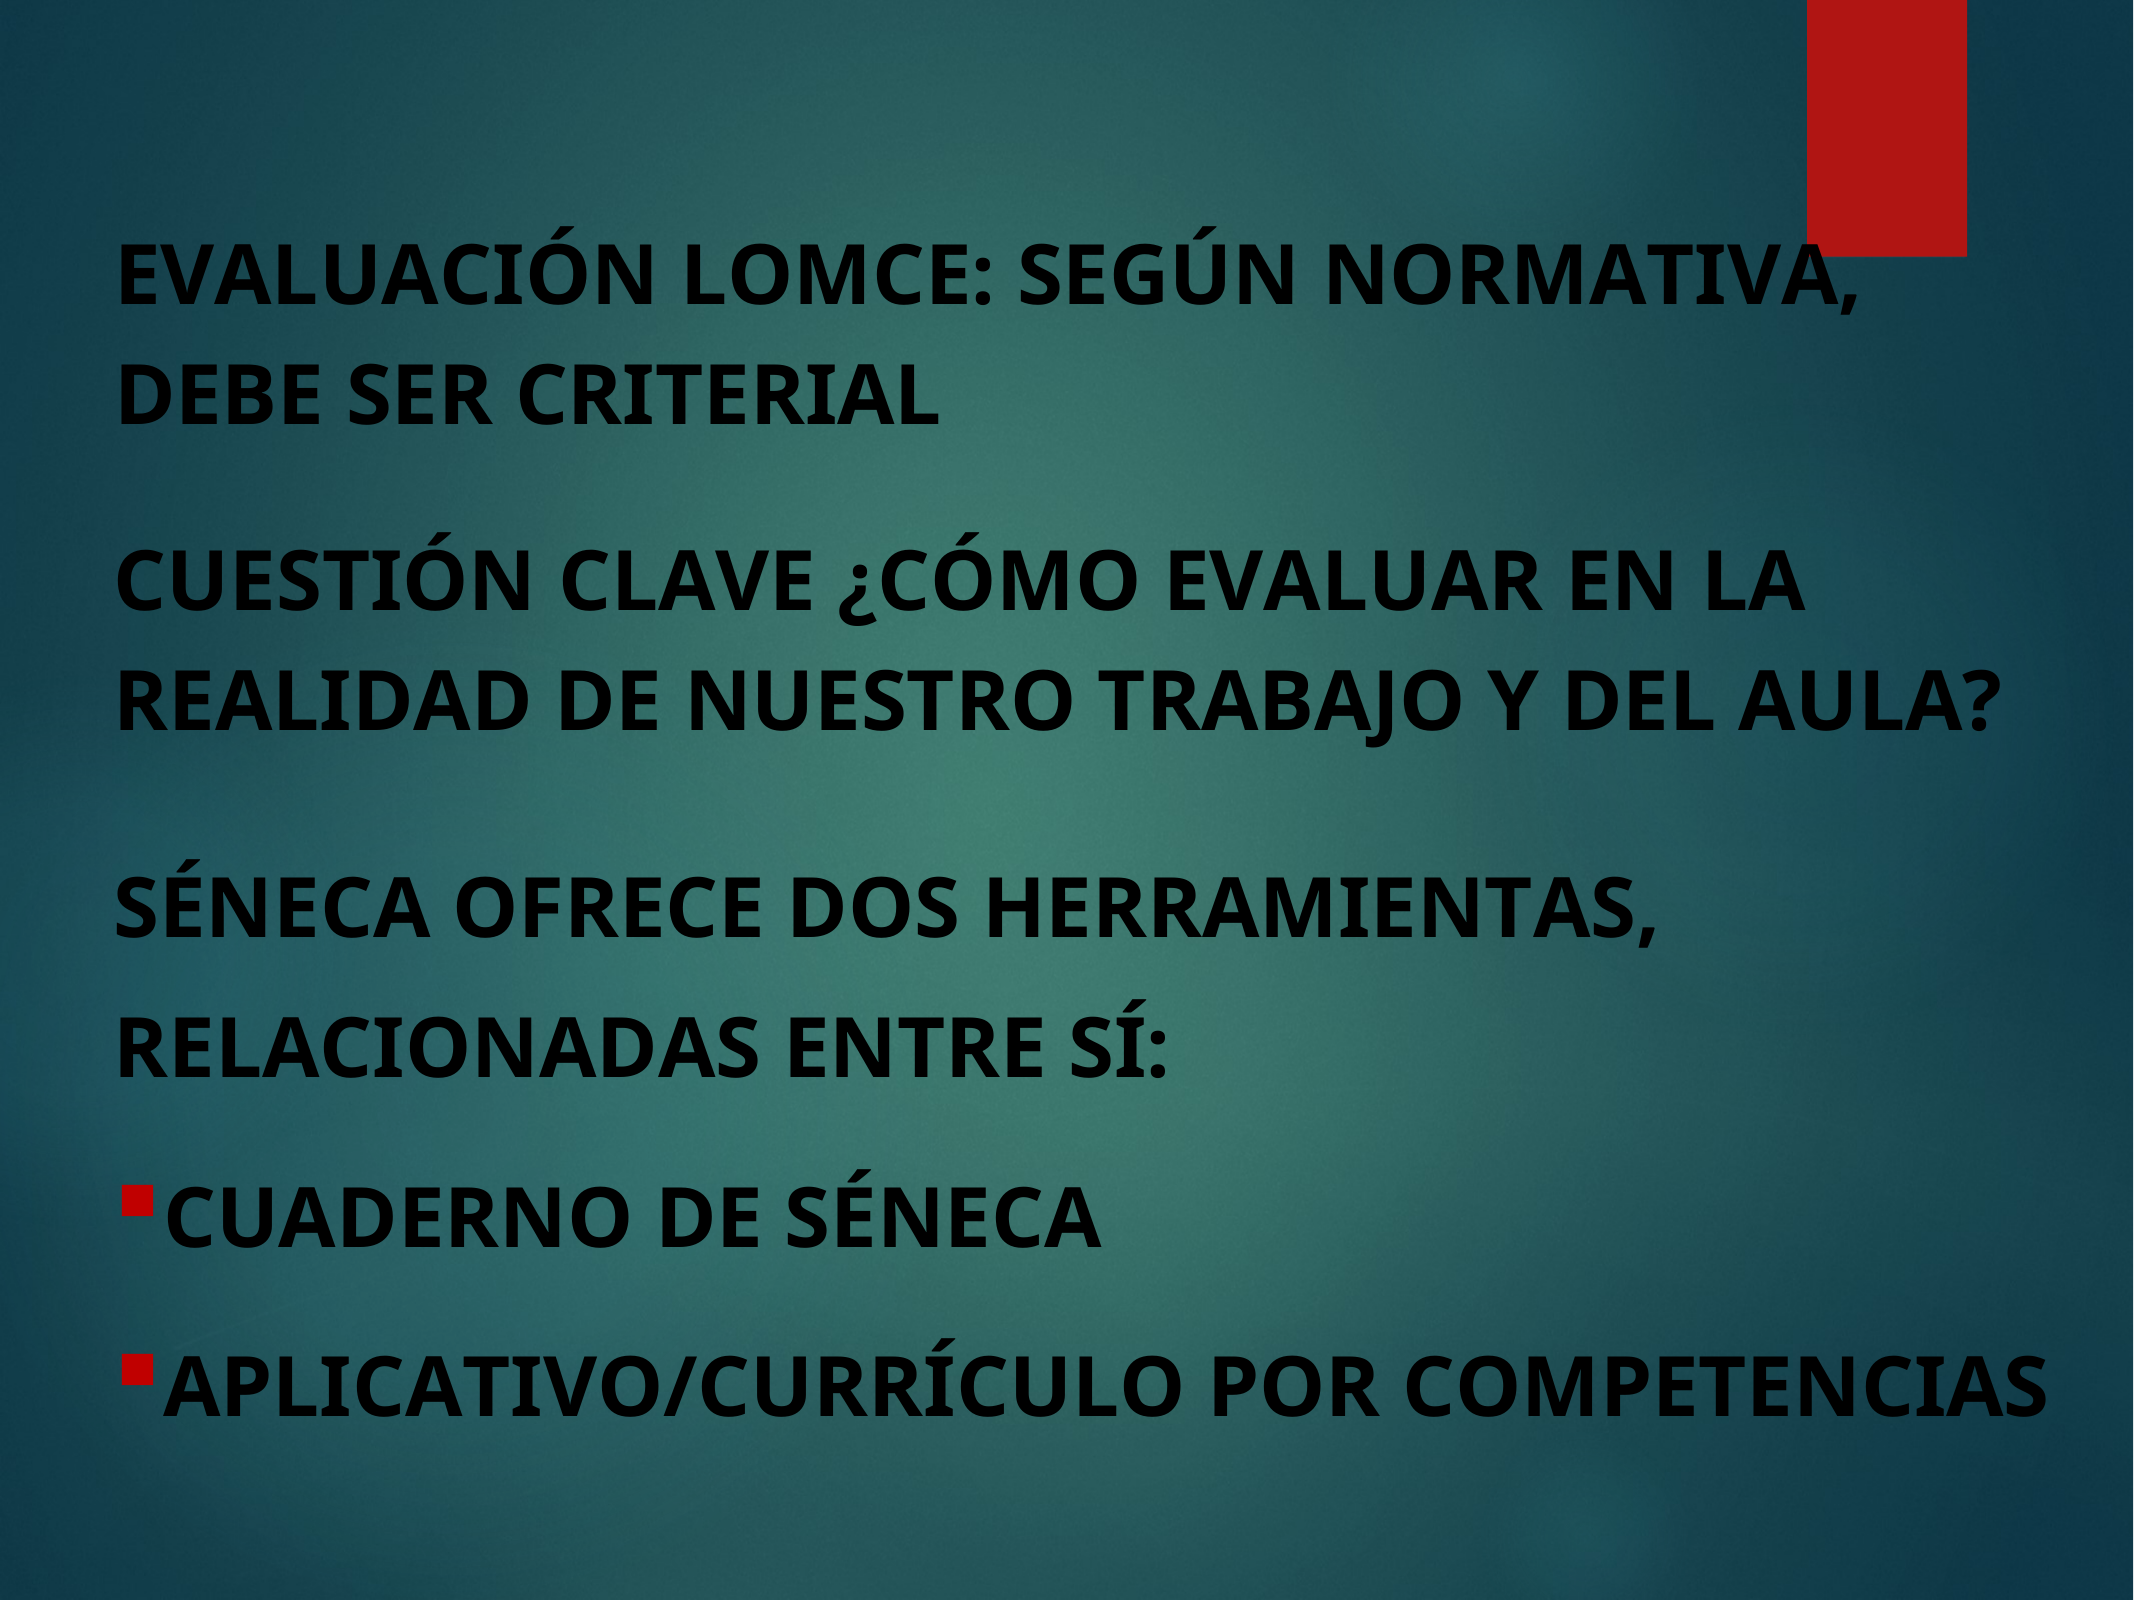

EVALUACIÓN LOMCE: SEGÚN NORMATIVA, DEBE SER CRITERIAL
CUESTIÓN CLAVE ¿CÓMO EVALUAR EN LA REALIDAD DE NUESTRO TRABAJO Y DEL AULA?
SÉNECA OFRECE DOS HERRAMIENTAS, RELACIONADAS ENTRE SÍ:
CUADERNO DE SÉNECA
APLICATIVO/CURRÍCULO POR COMPETENCIAS